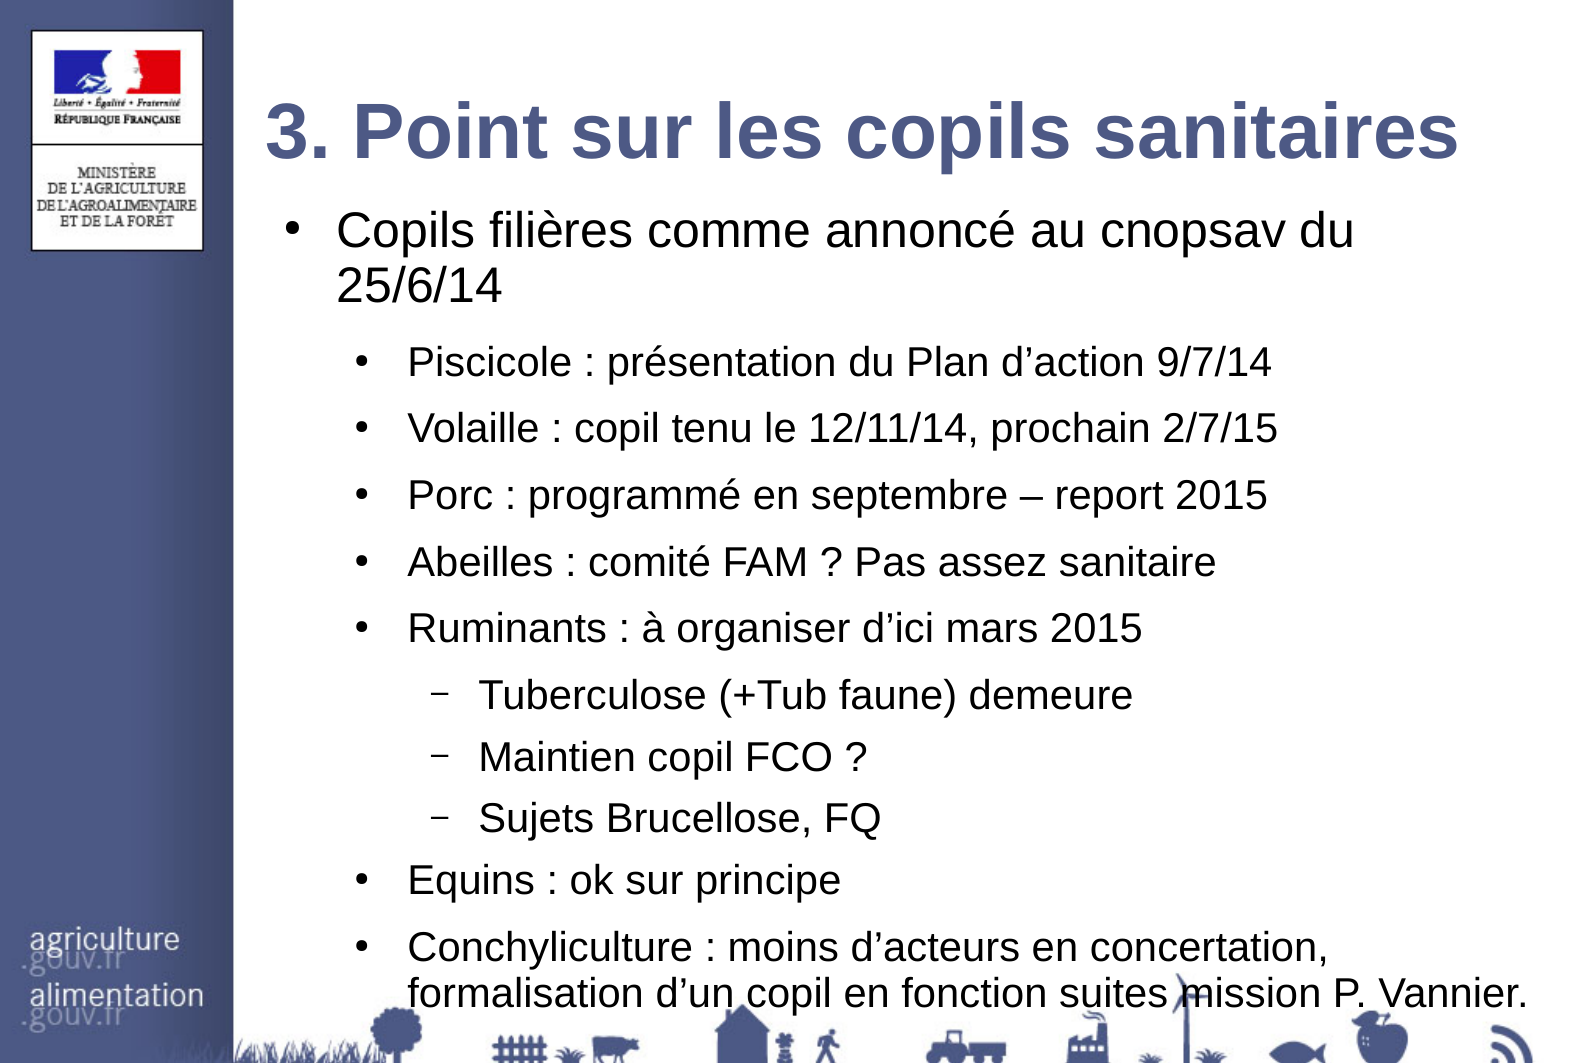

# 3. Point sur les copils sanitaires
Copils filières comme annoncé au cnopsav du 25/6/14
Piscicole : présentation du Plan d’action 9/7/14
Volaille : copil tenu le 12/11/14, prochain 2/7/15
Porc : programmé en septembre – report 2015
Abeilles : comité FAM ? Pas assez sanitaire
Ruminants : à organiser d’ici mars 2015
Tuberculose (+Tub faune) demeure
Maintien copil FCO ?
Sujets Brucellose, FQ
Equins : ok sur principe
Conchyliculture : moins d’acteurs en concertation, formalisation d’un copil en fonction suites mission P. Vannier.